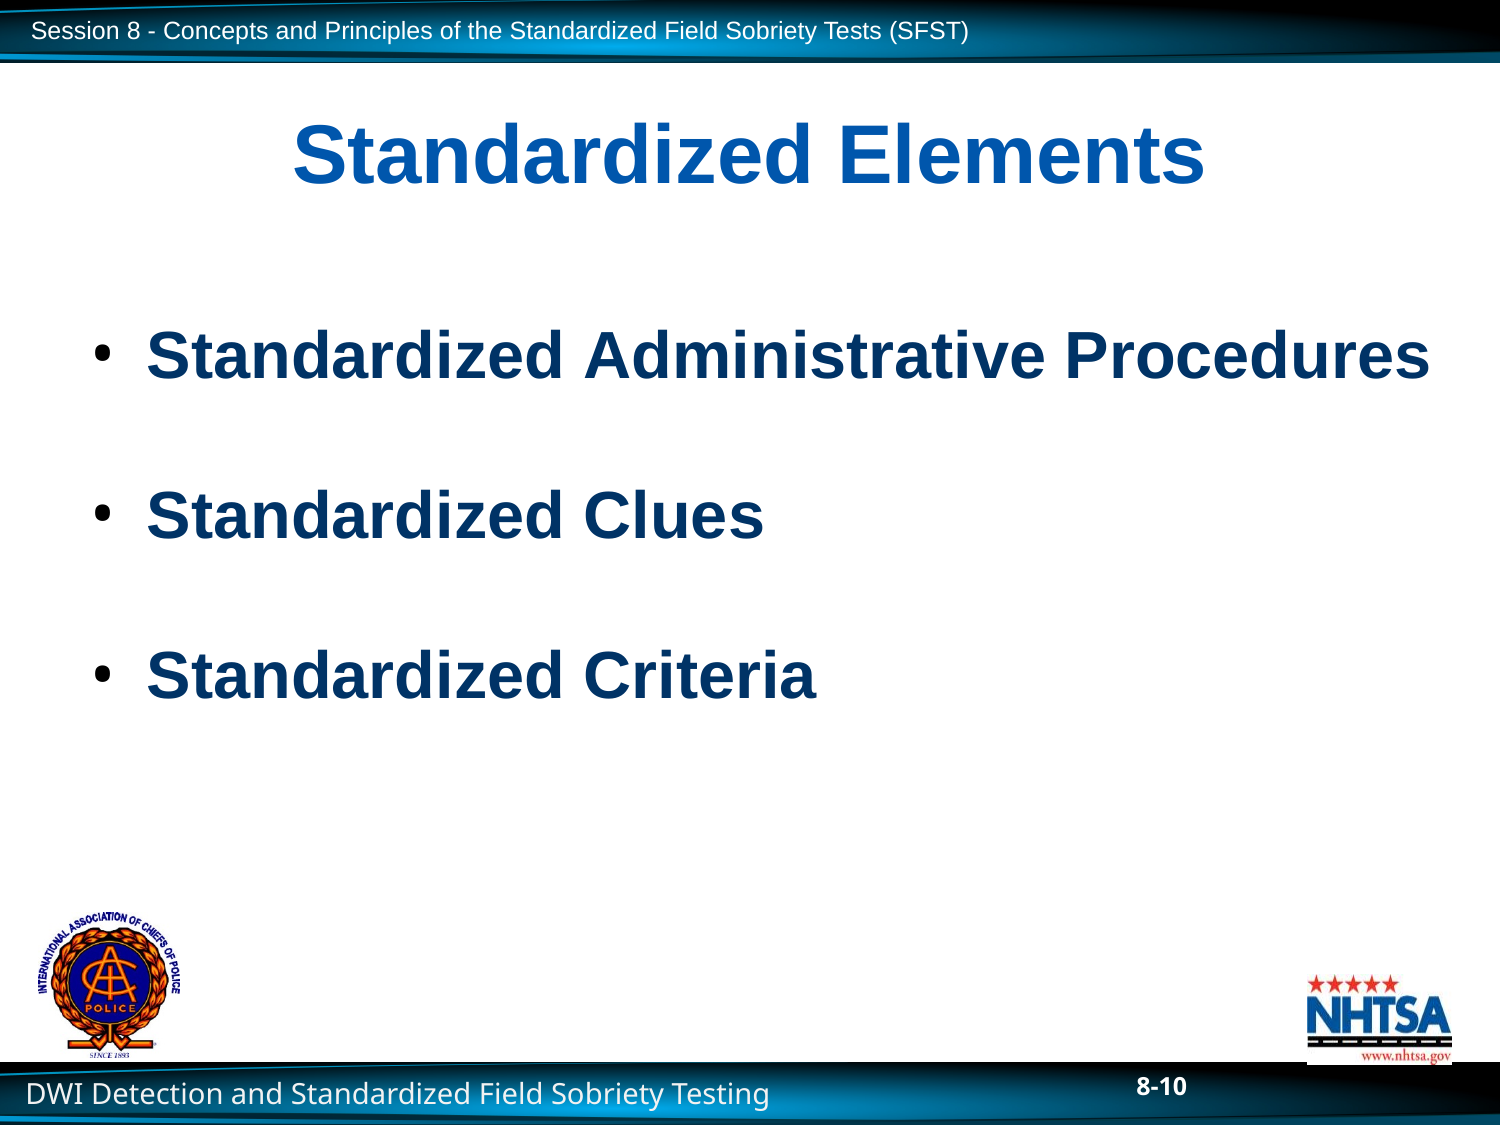

Standardized Elements
# Standardized Administrative Procedures
 Standardized Clues
 Standardized Criteria
8-10